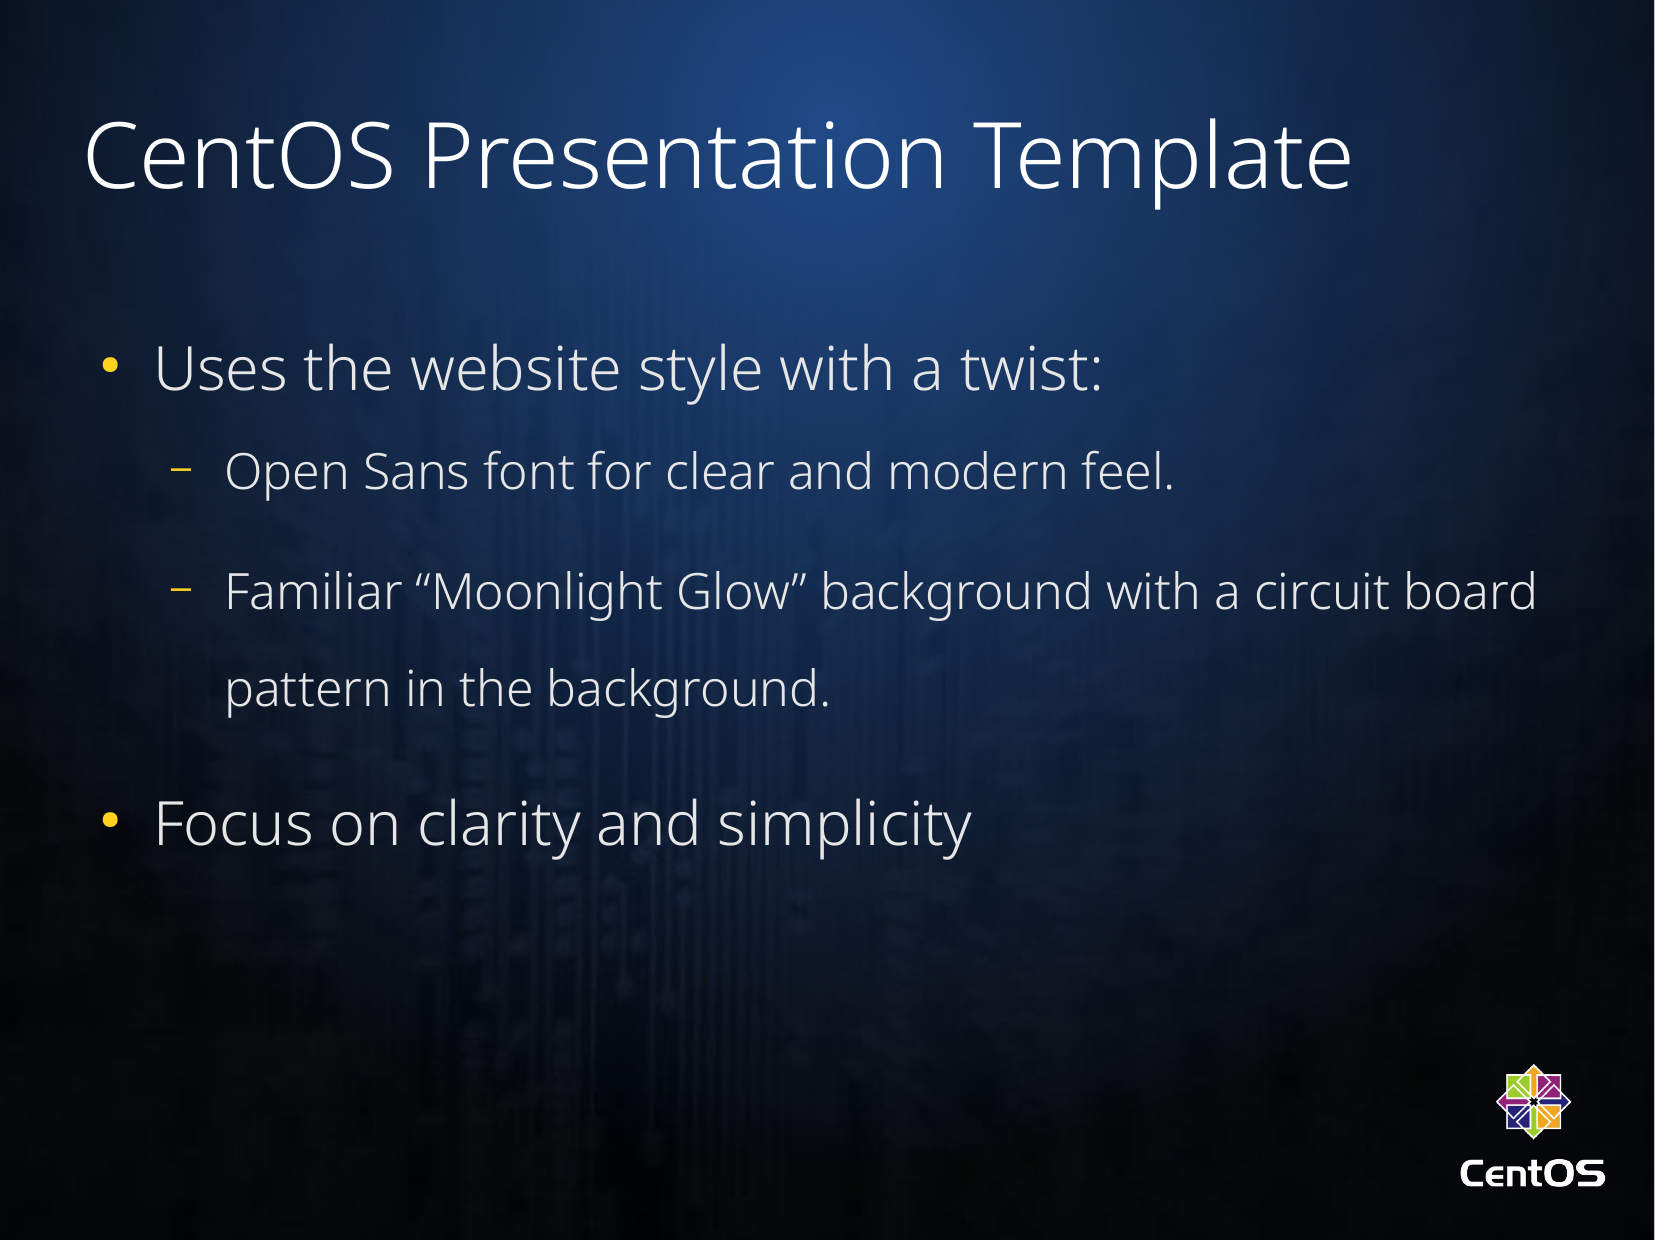

# CentOS Presentation Template
Uses the website style with a twist:
Open Sans font for clear and modern feel.
Familiar “Moonlight Glow” background with a circuit board pattern in the background.
Focus on clarity and simplicity